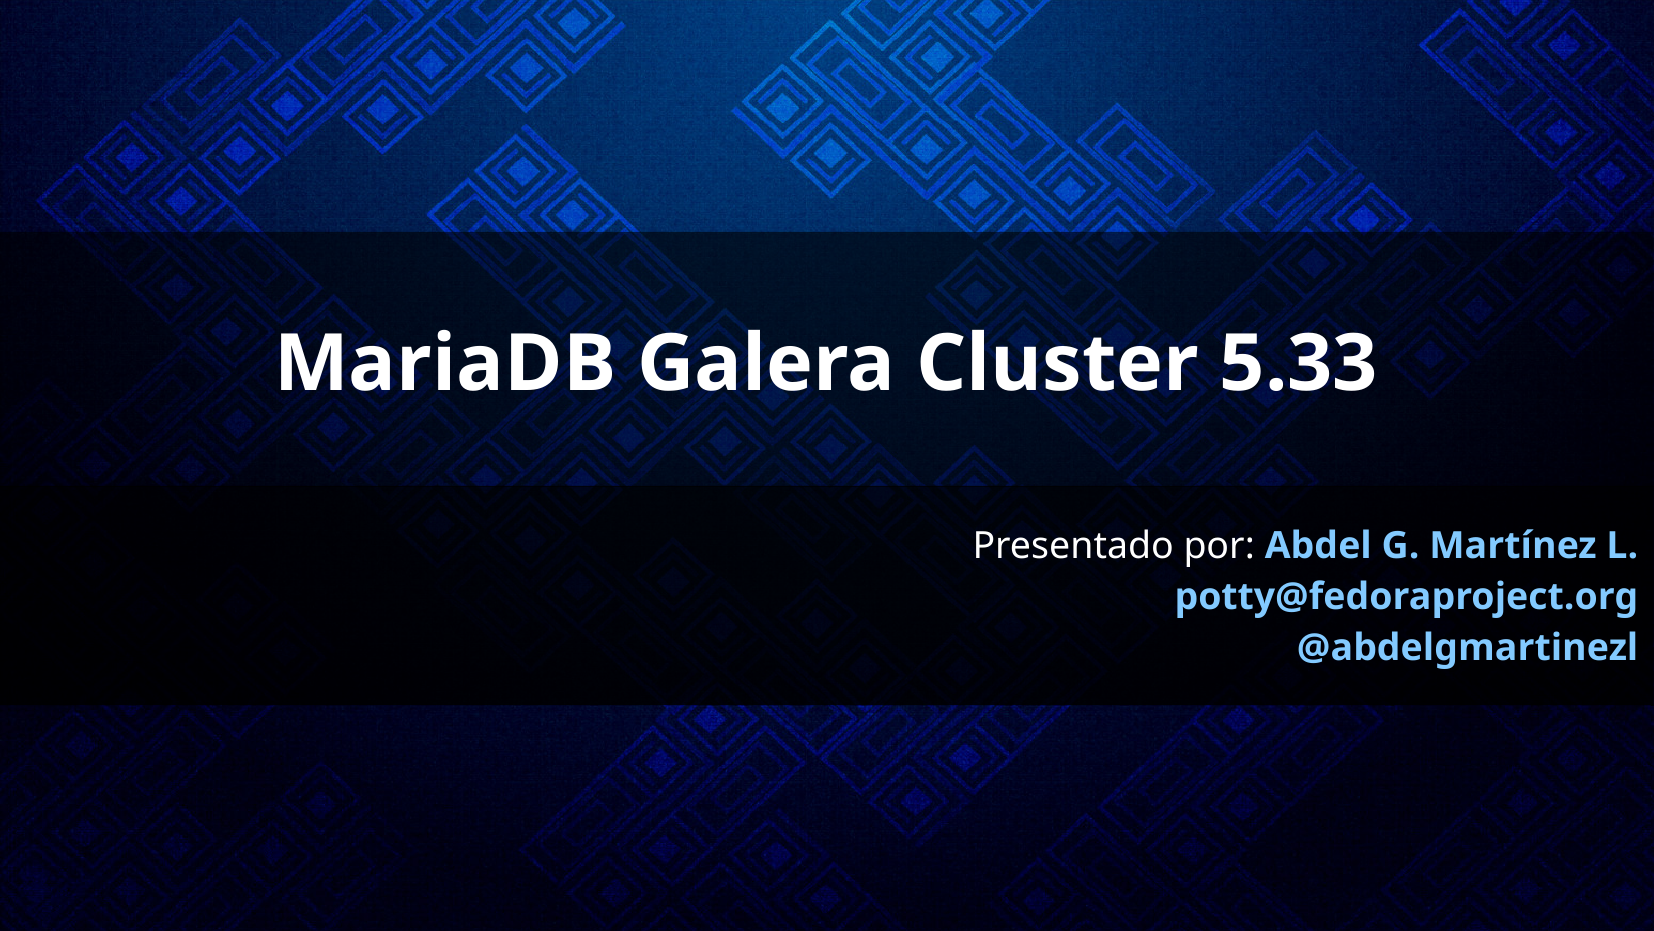

MariaDB Galera Cluster 5.33
Presentado por: Abdel G. Martínez L.
potty@fedoraproject.org
@abdelgmartinezl